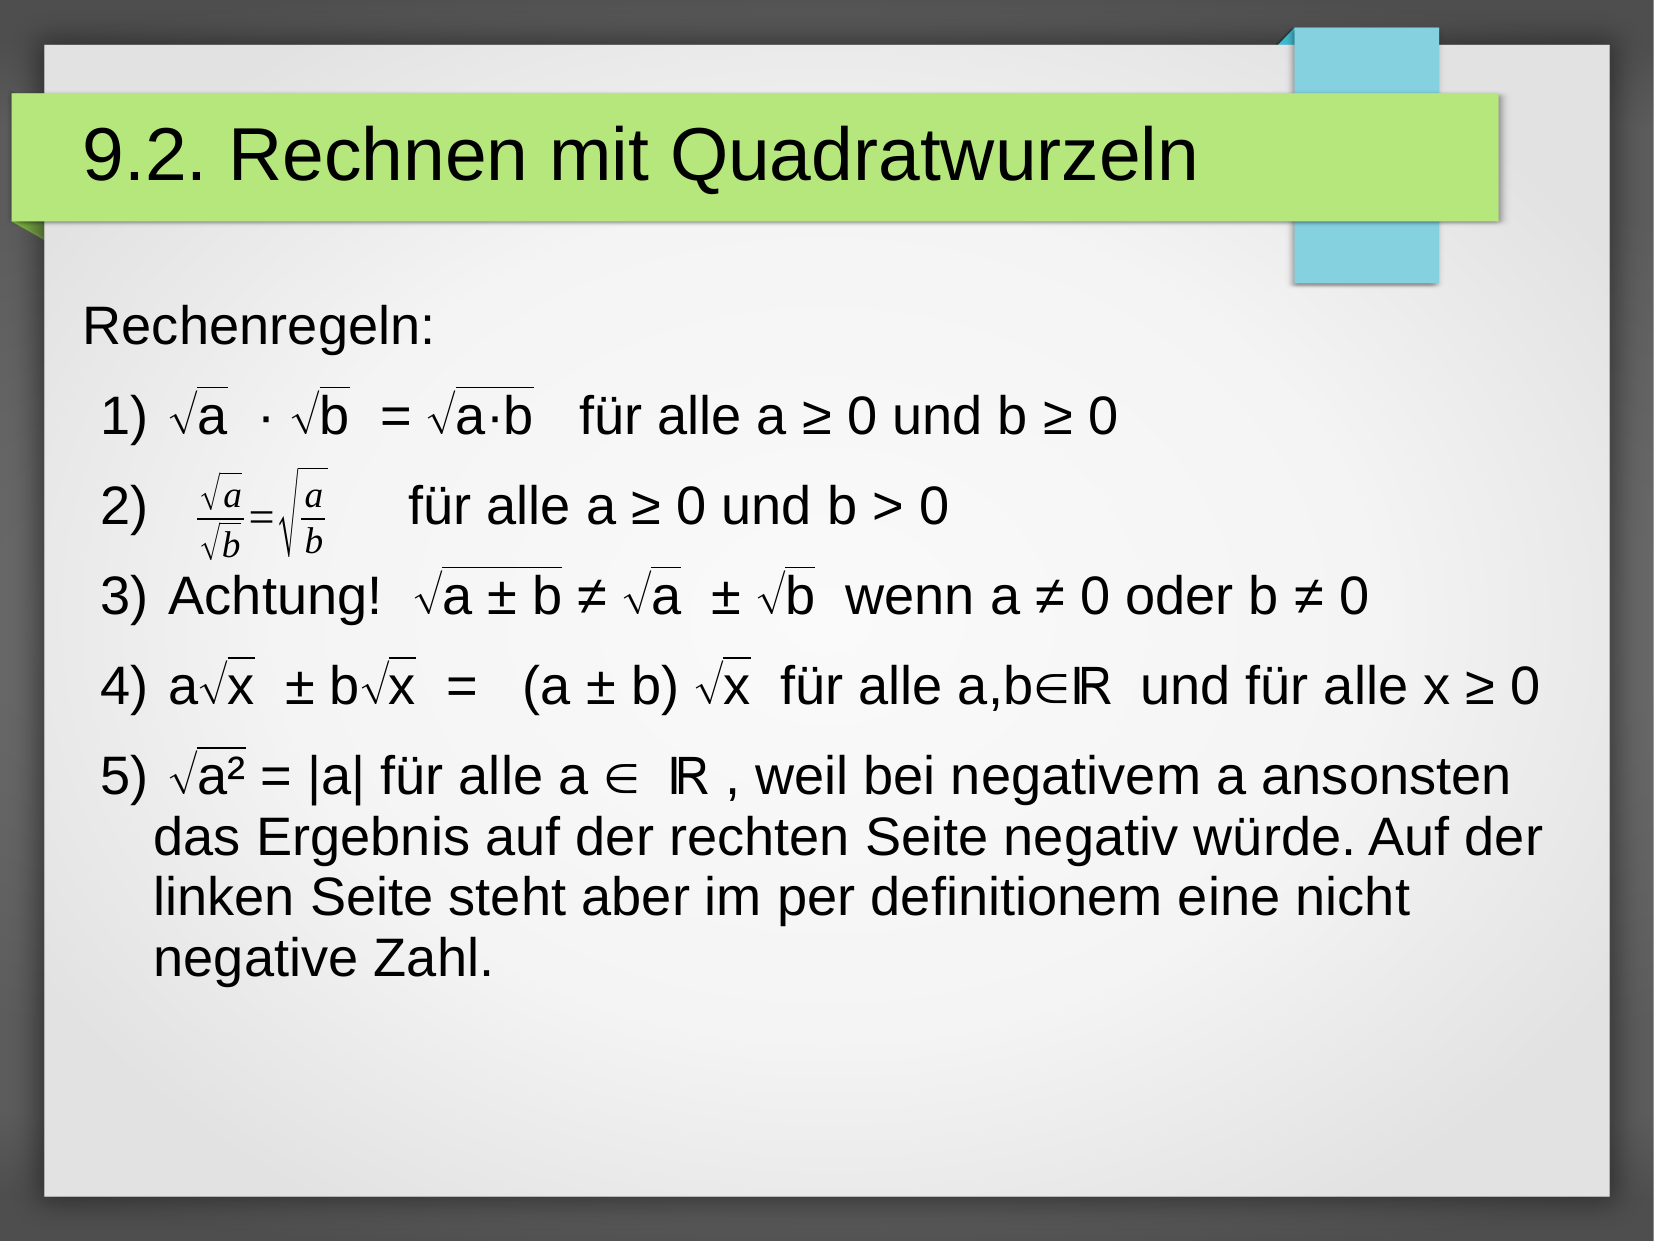

9.2. Rechnen mit Quadratwurzeln
# Rechenregeln:
 √a · √b = √a·b für alle a ≥ 0 und b ≥ 0
 für alle a ≥ 0 und b > 0
 Achtung! √a ± b ≠ √a ± √b wenn a ≠ 0 oder b ≠ 0
 a√x ± b√x = (a ± b) √x für alle a,b∈ℝ und für alle x ≥ 0
 √a² = |a| für alle a ∈ ℝ , weil bei negativem a ansonsten das Ergebnis auf der rechten Seite negativ würde. Auf der linken Seite steht aber im per definitionem eine nicht negative Zahl.